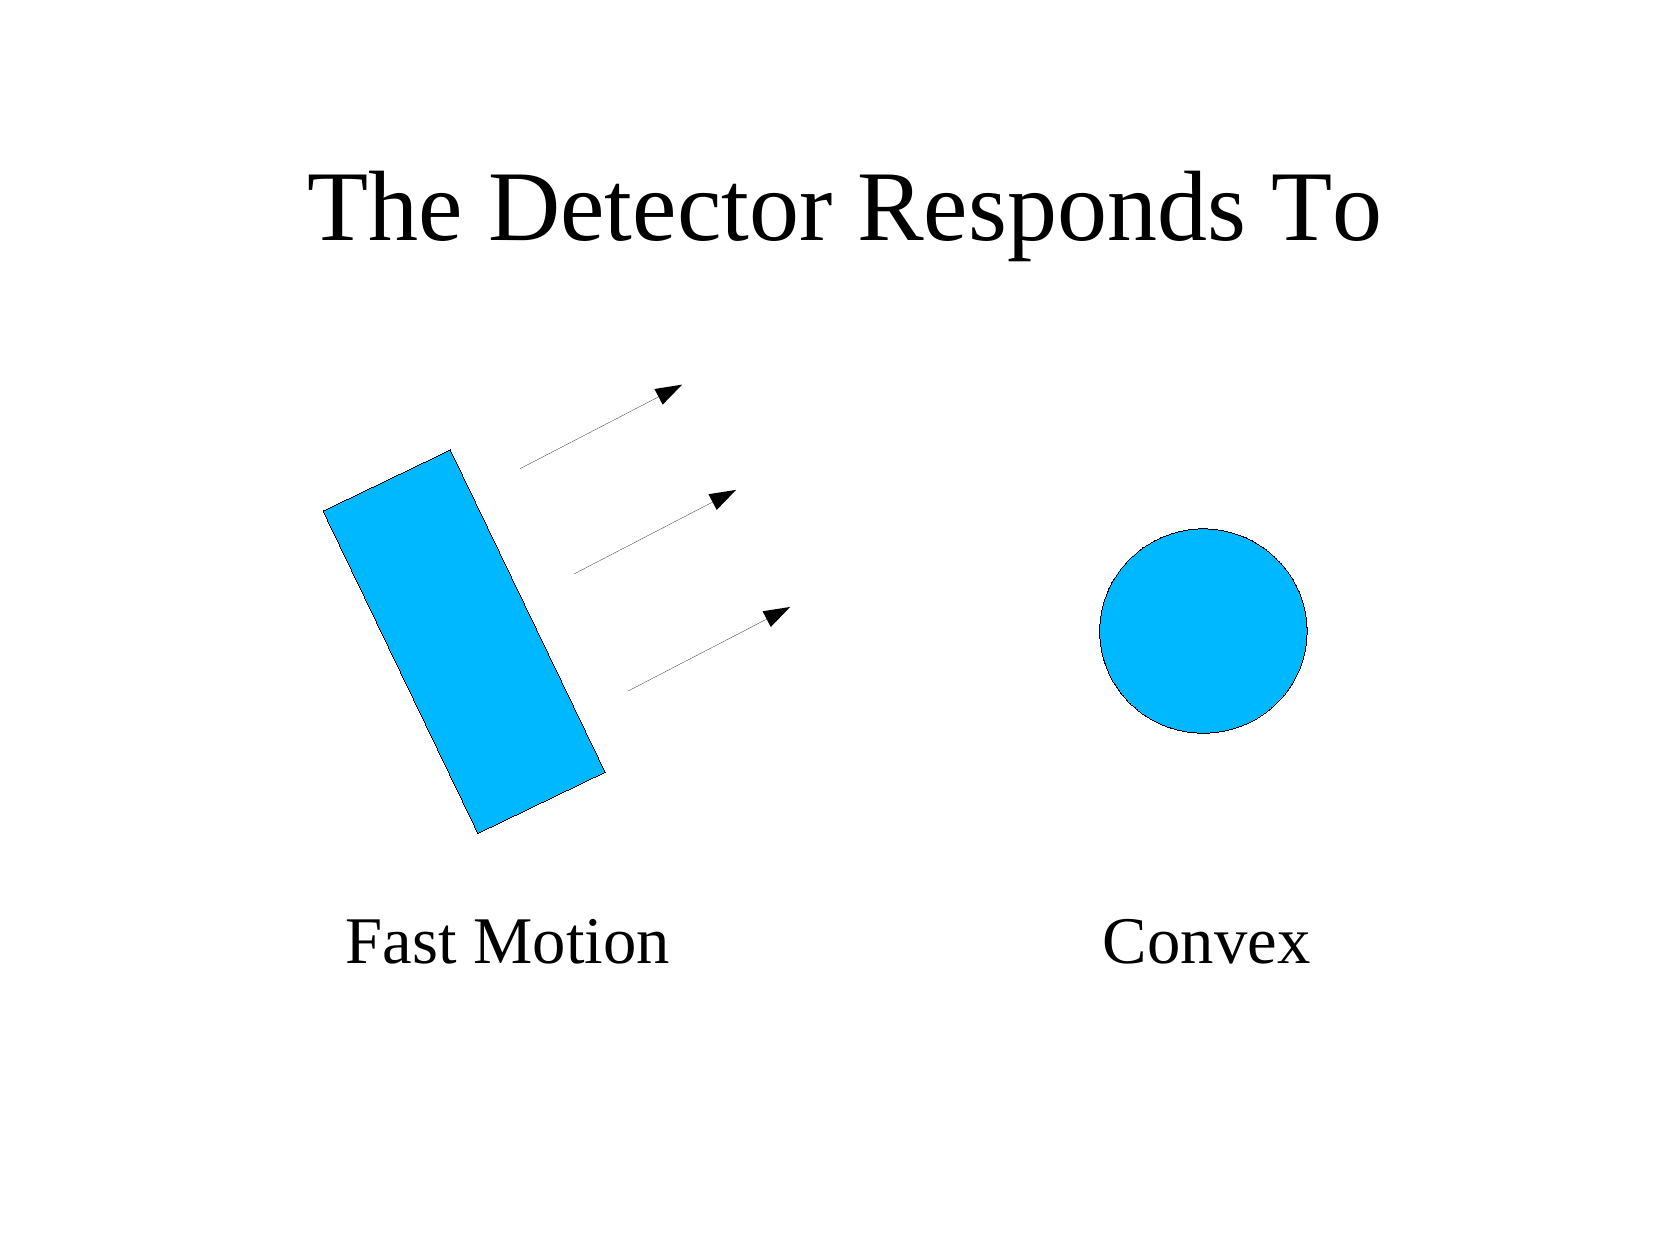

# The Detector Responds To
Fast Motion
Convex